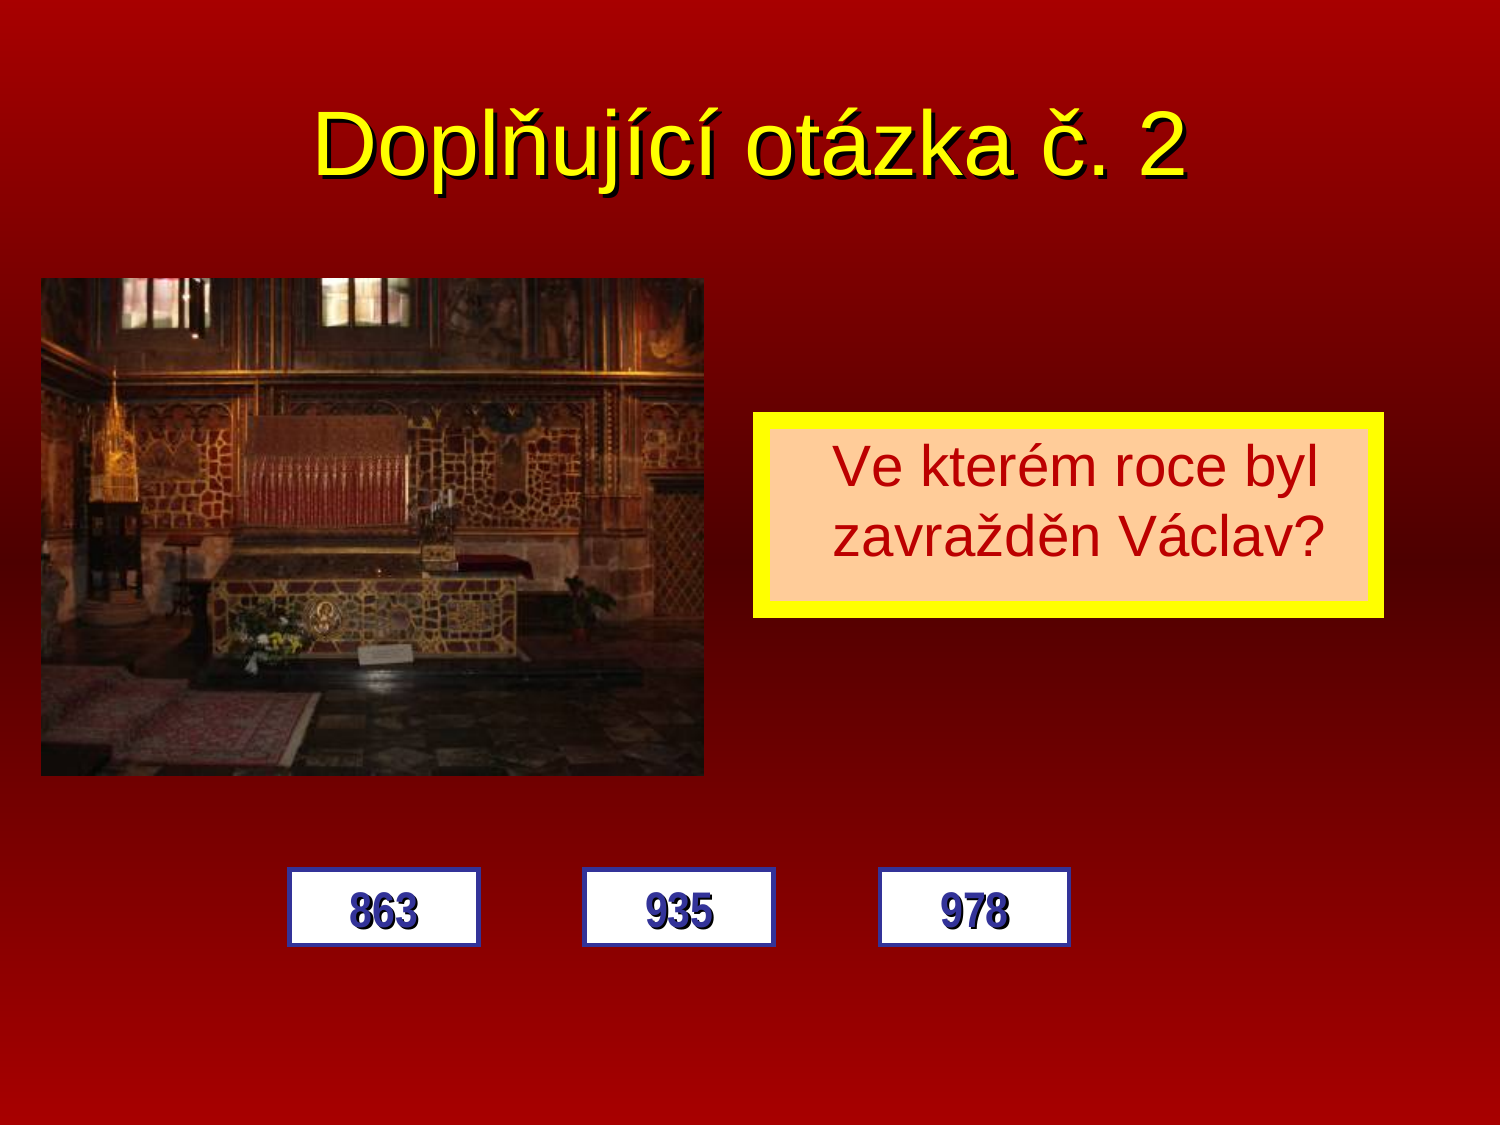

# Doplňující otázka č. 2
	Ve kterém roce byl zavražděn Václav?
863
935
978